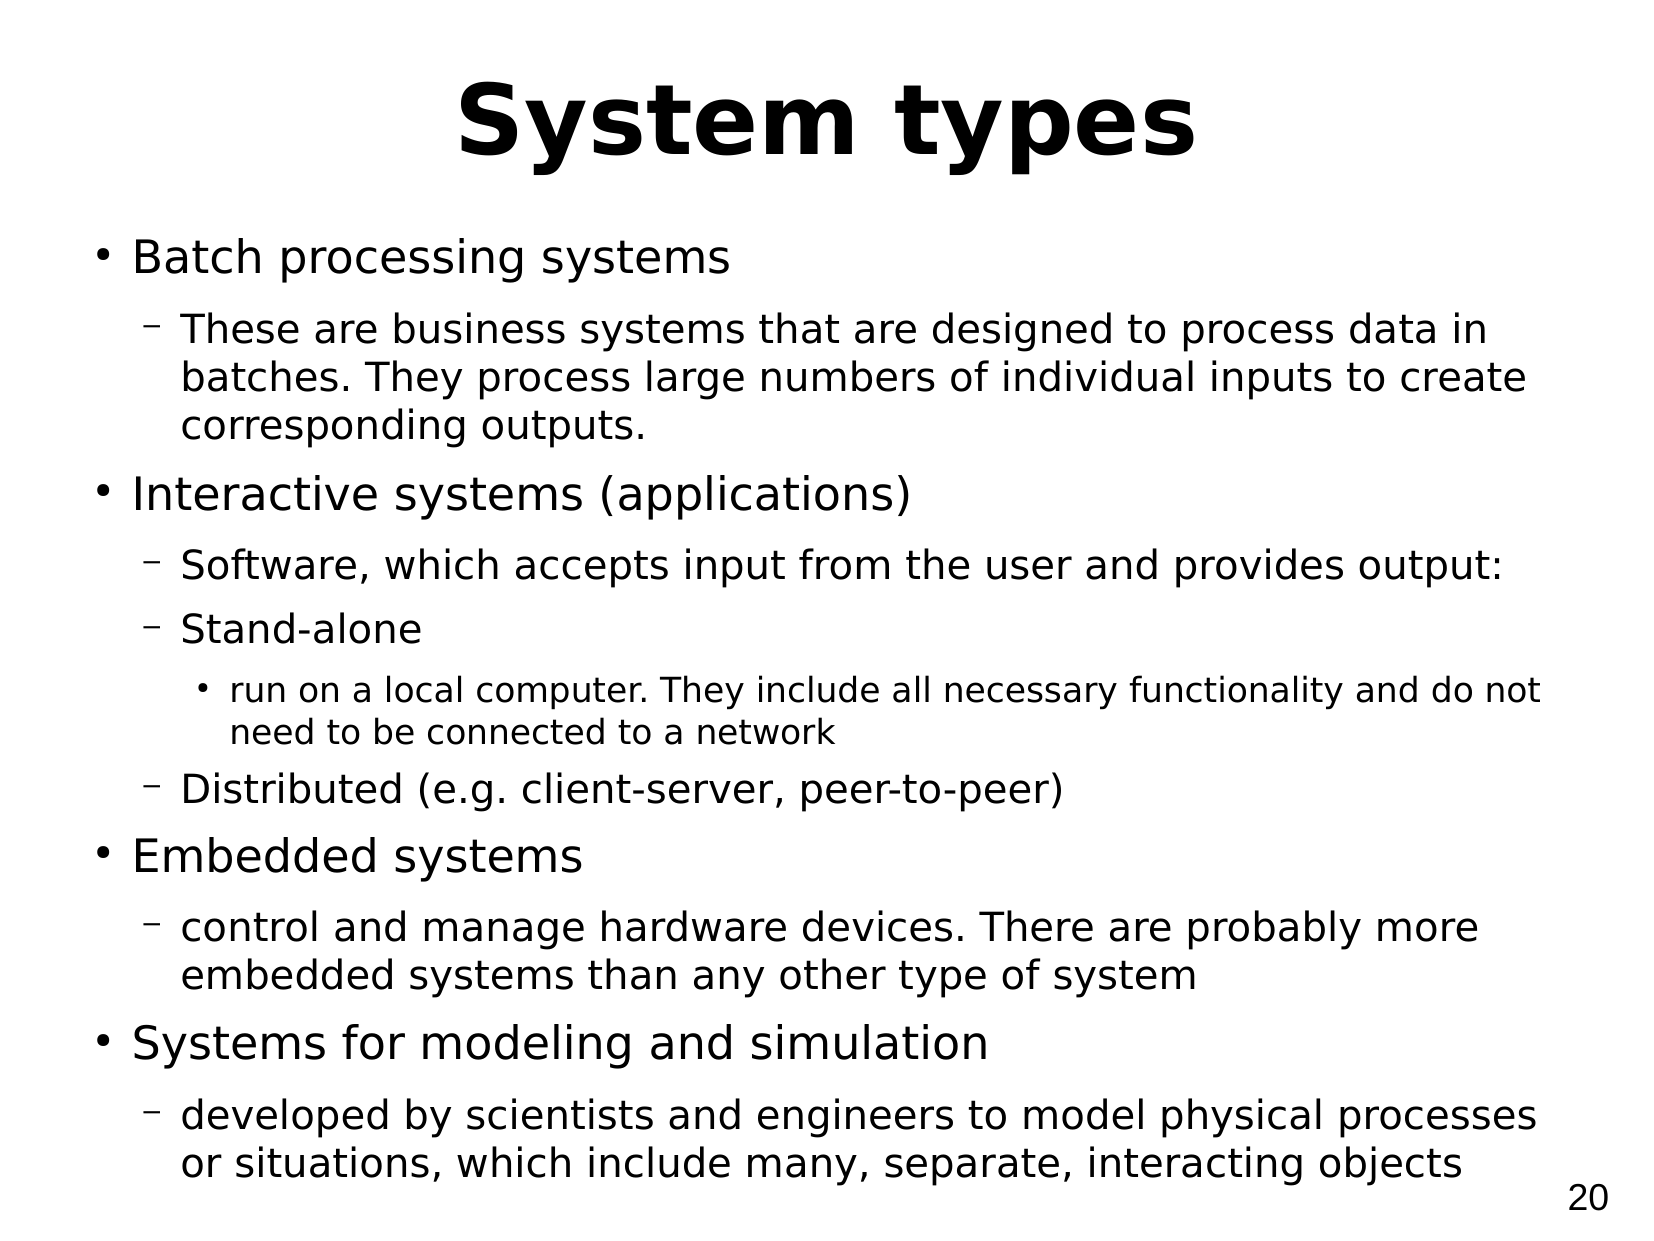

# System types
Batch processing systems
These are business systems that are designed to process data in batches. They process large numbers of individual inputs to create corresponding outputs.
Interactive systems (applications)
Software, which accepts input from the user and provides output:
Stand-alone
run on a local computer. They include all necessary functionality and do not need to be connected to a network
Distributed (e.g. client-server, peer-to-peer)
Embedded systems
control and manage hardware devices. There are probably more embedded systems than any other type of system
Systems for modeling and simulation
developed by scientists and engineers to model physical processes or situations, which include many, separate, interacting objects